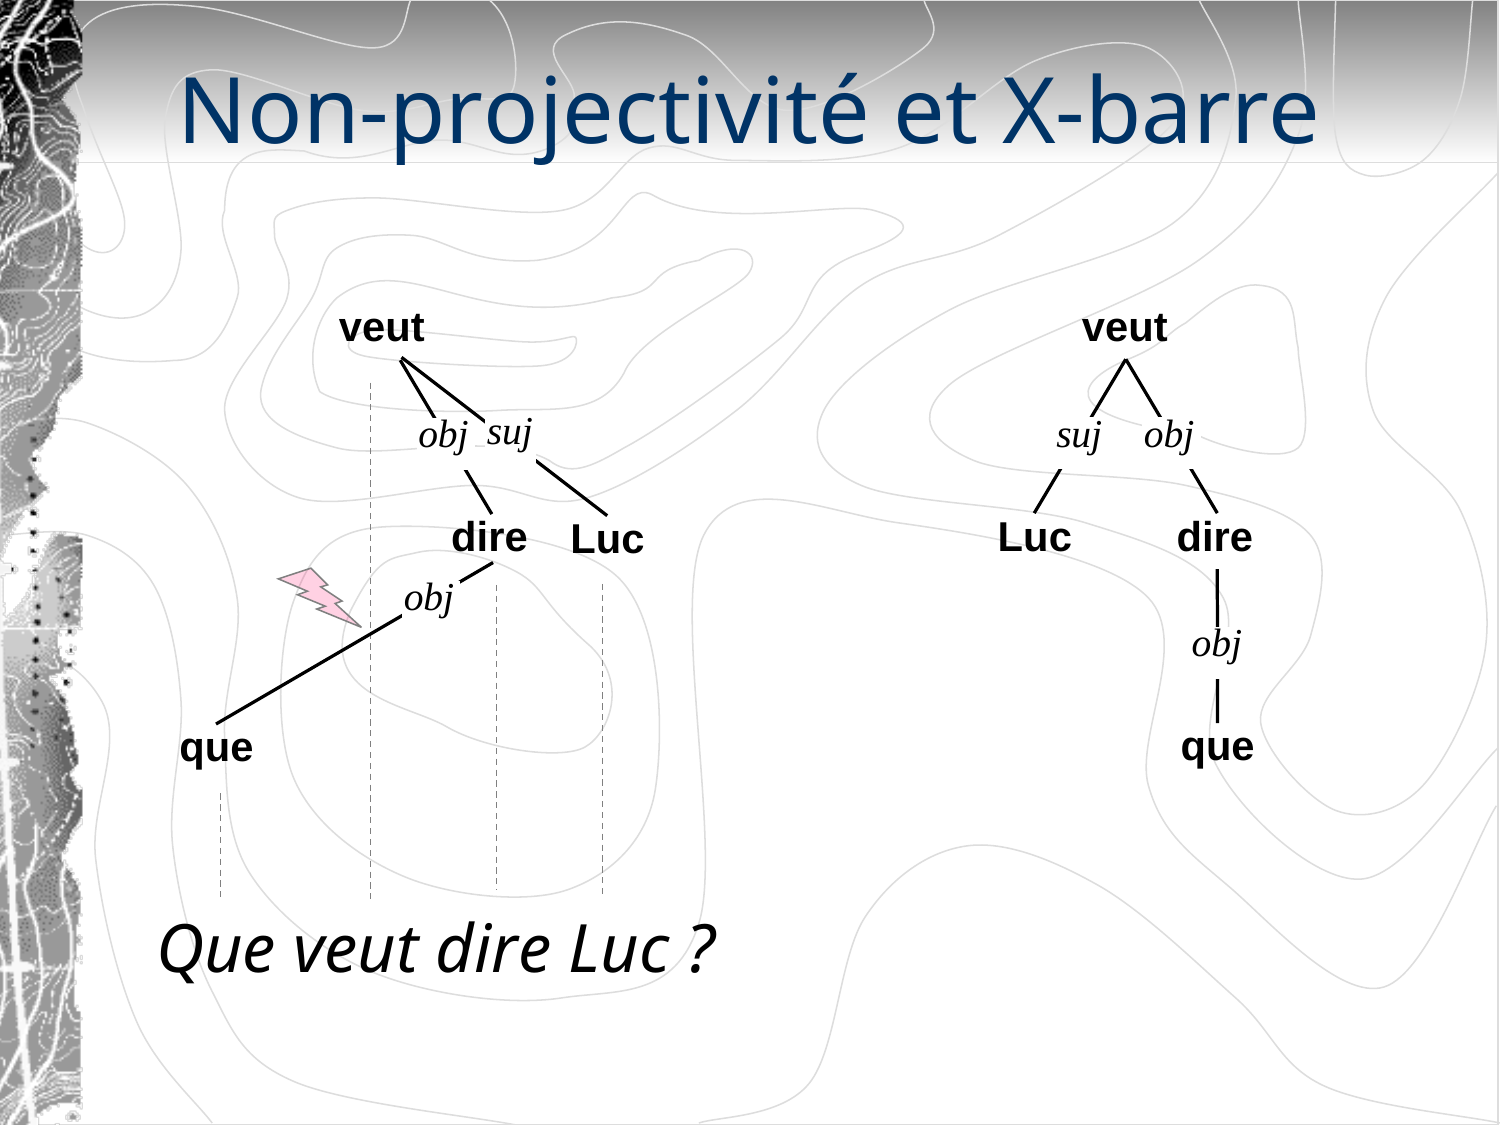

# Non-projectivité et X-barre
veut
suj
obj
Luc
dire
obj
que
veut
suj
obj
dire
Luc
obj
que
Que veut dire Luc ?